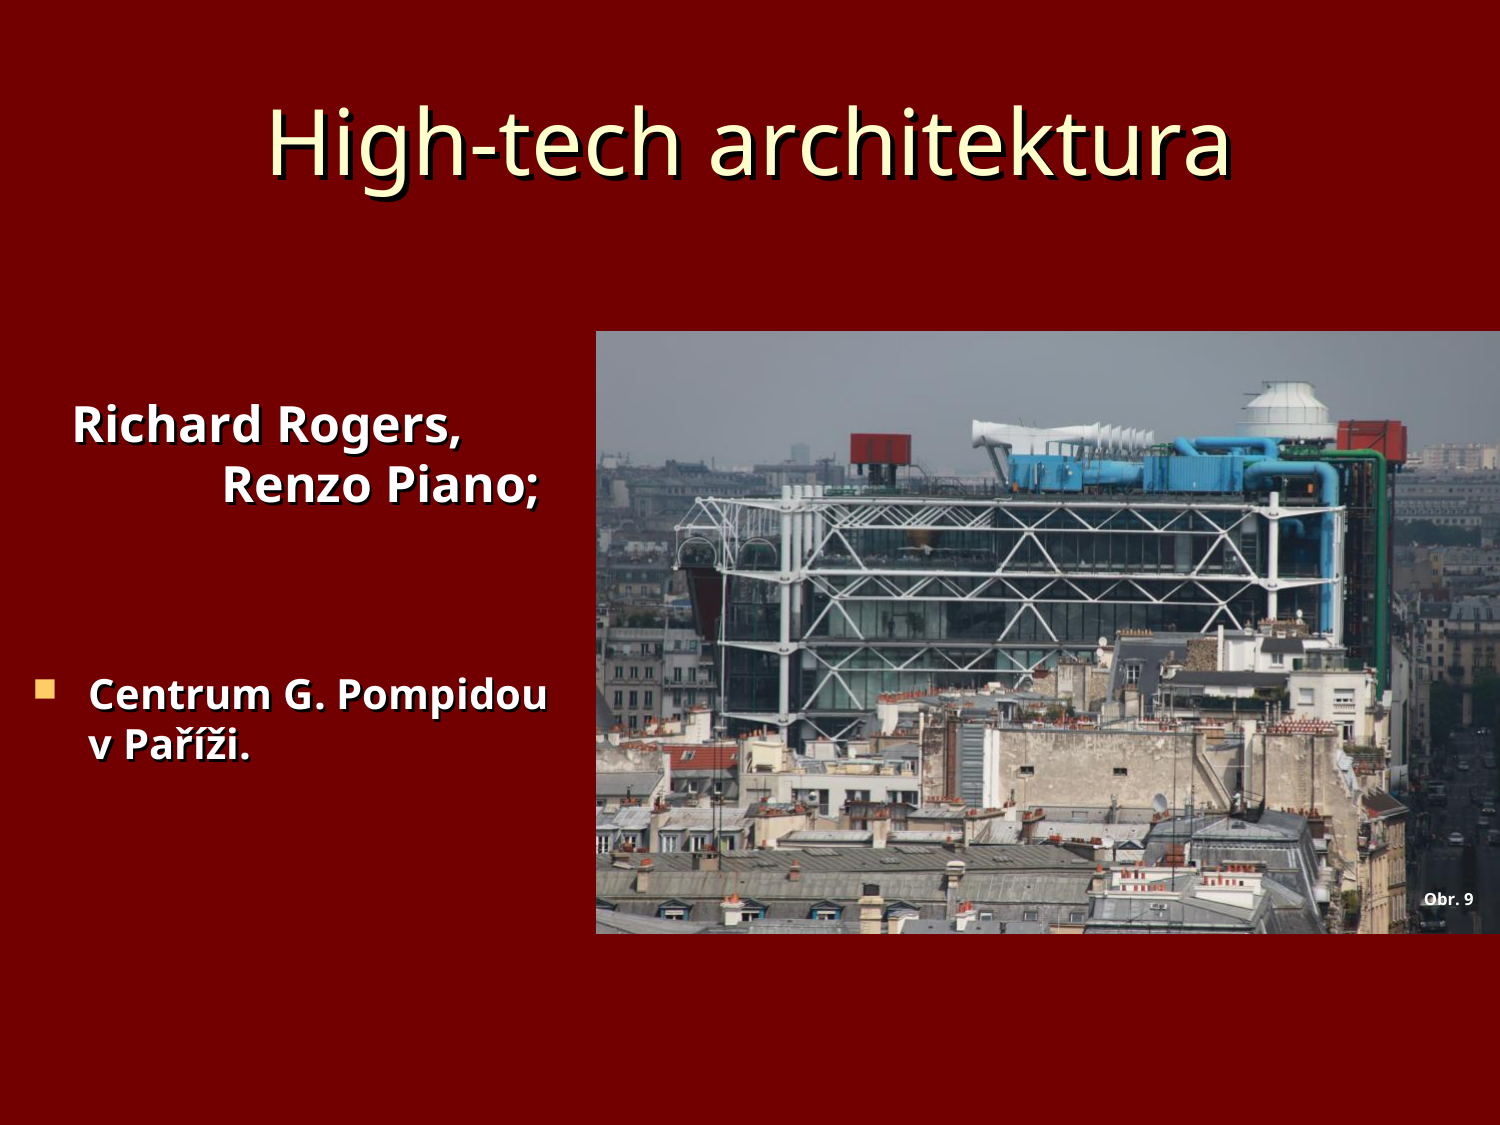

# High-tech architektura
 Richard Rogers, 	 Renzo Piano;
Centrum G. Pompidou v Paříži.
Obr. 9